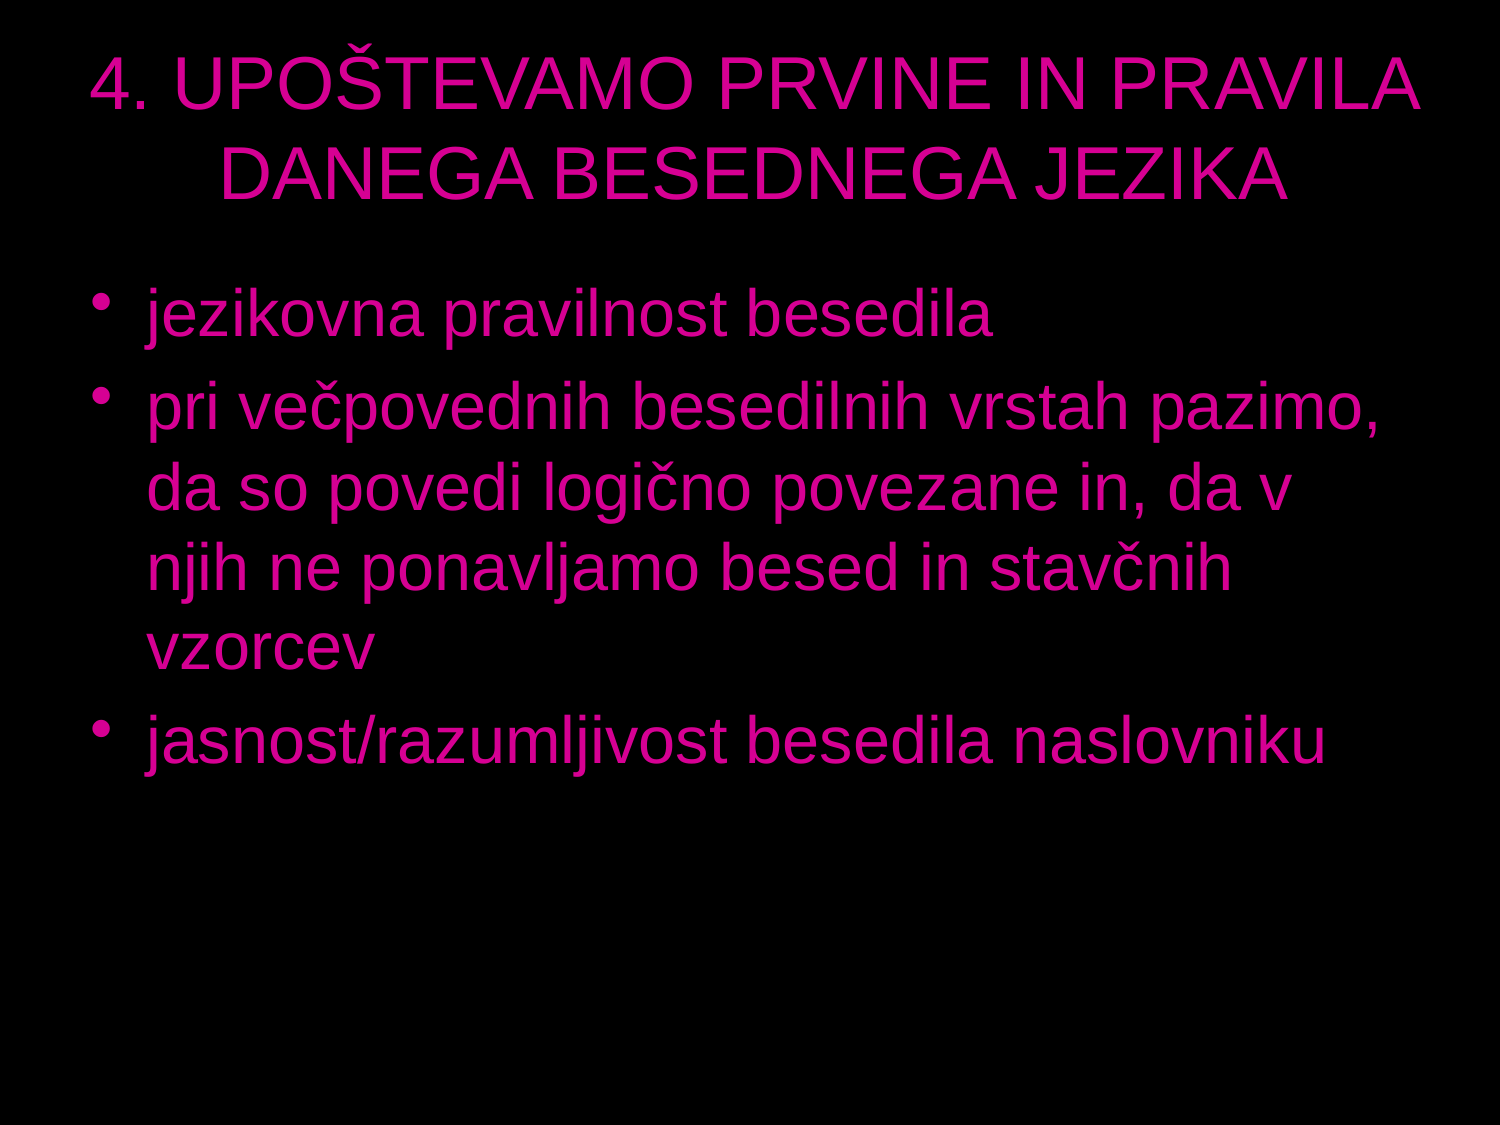

# 4. UPOŠTEVAMO PRVINE IN PRAVILA DANEGA BESEDNEGA JEZIKA
jezikovna pravilnost besedila
pri večpovednih besedilnih vrstah pazimo, da so povedi logično povezane in, da v njih ne ponavljamo besed in stavčnih vzorcev
jasnost/razumljivost besedila naslovniku